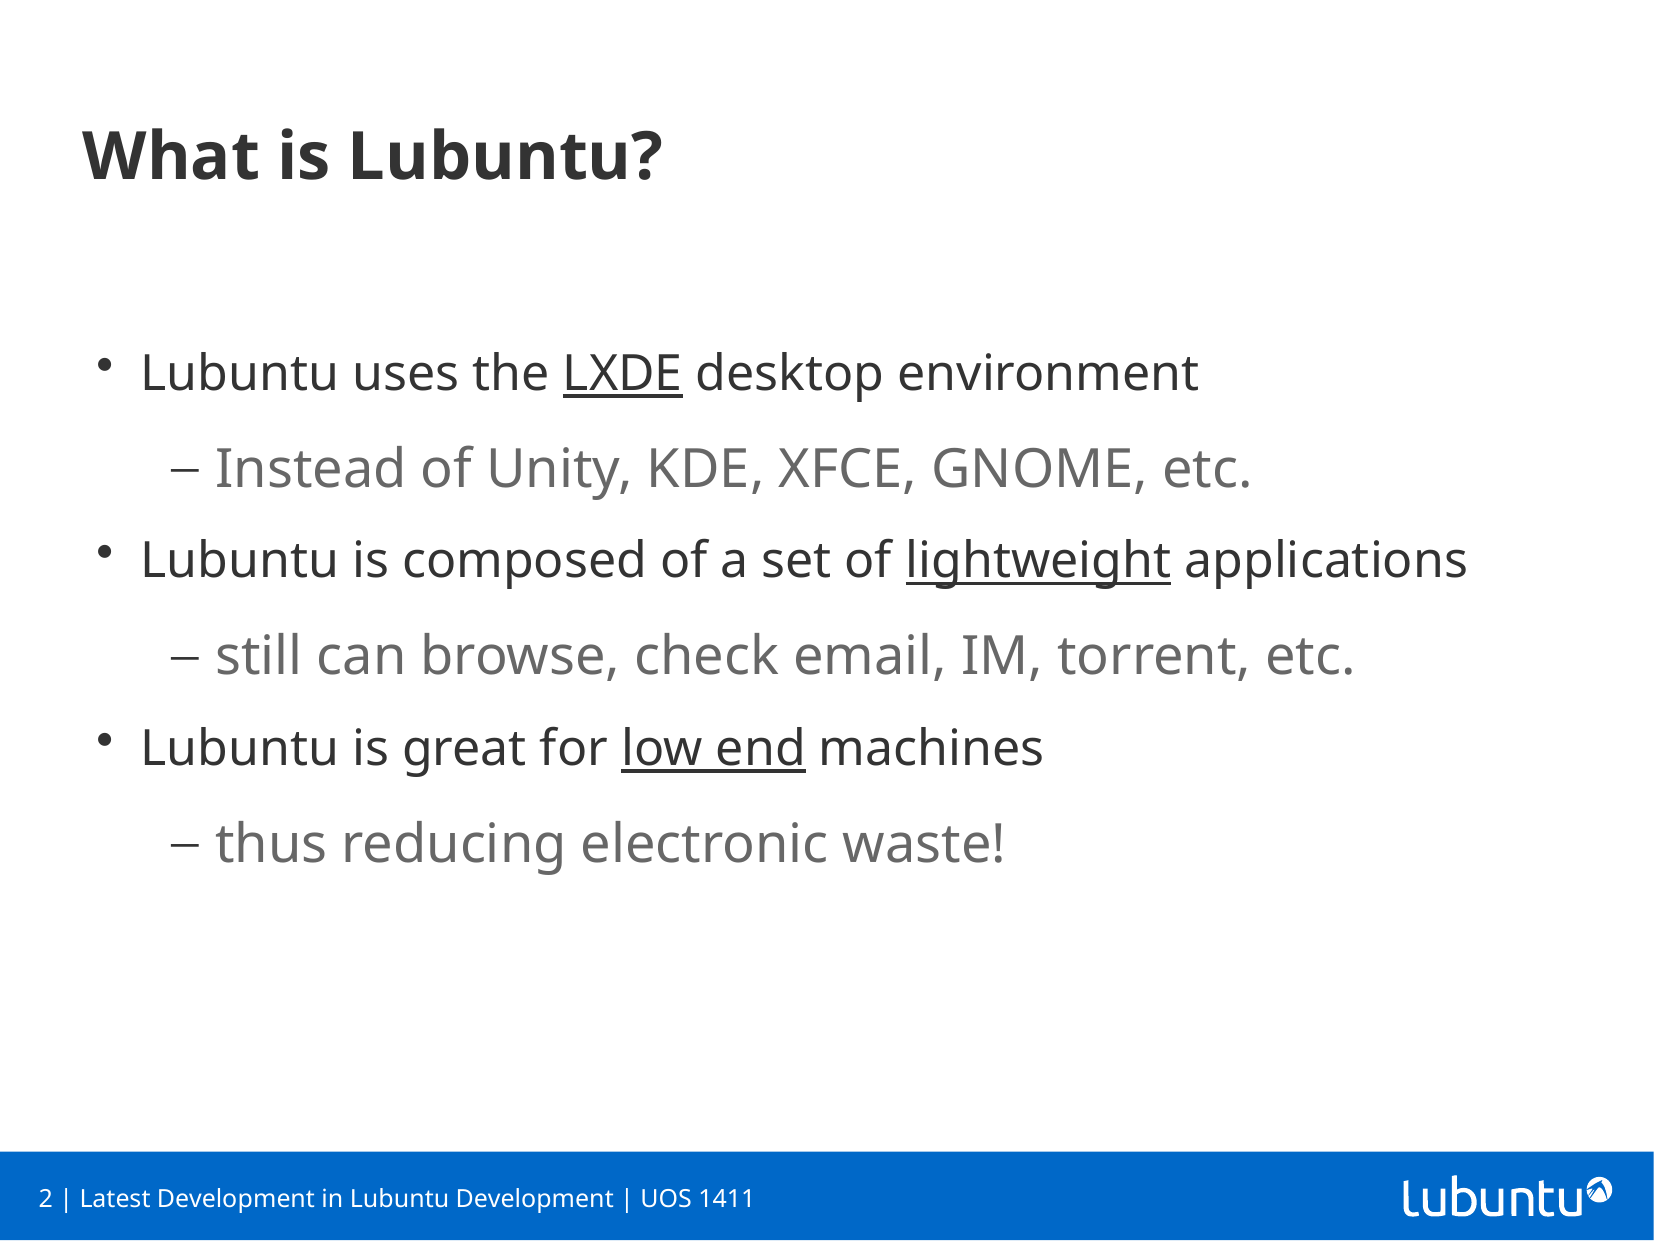

# What is Lubuntu?
Lubuntu uses the LXDE desktop environment
Instead of Unity, KDE, XFCE, GNOME, etc.
Lubuntu is composed of a set of lightweight applications
still can browse, check email, IM, torrent, etc.
Lubuntu is great for low end machines
thus reducing electronic waste!